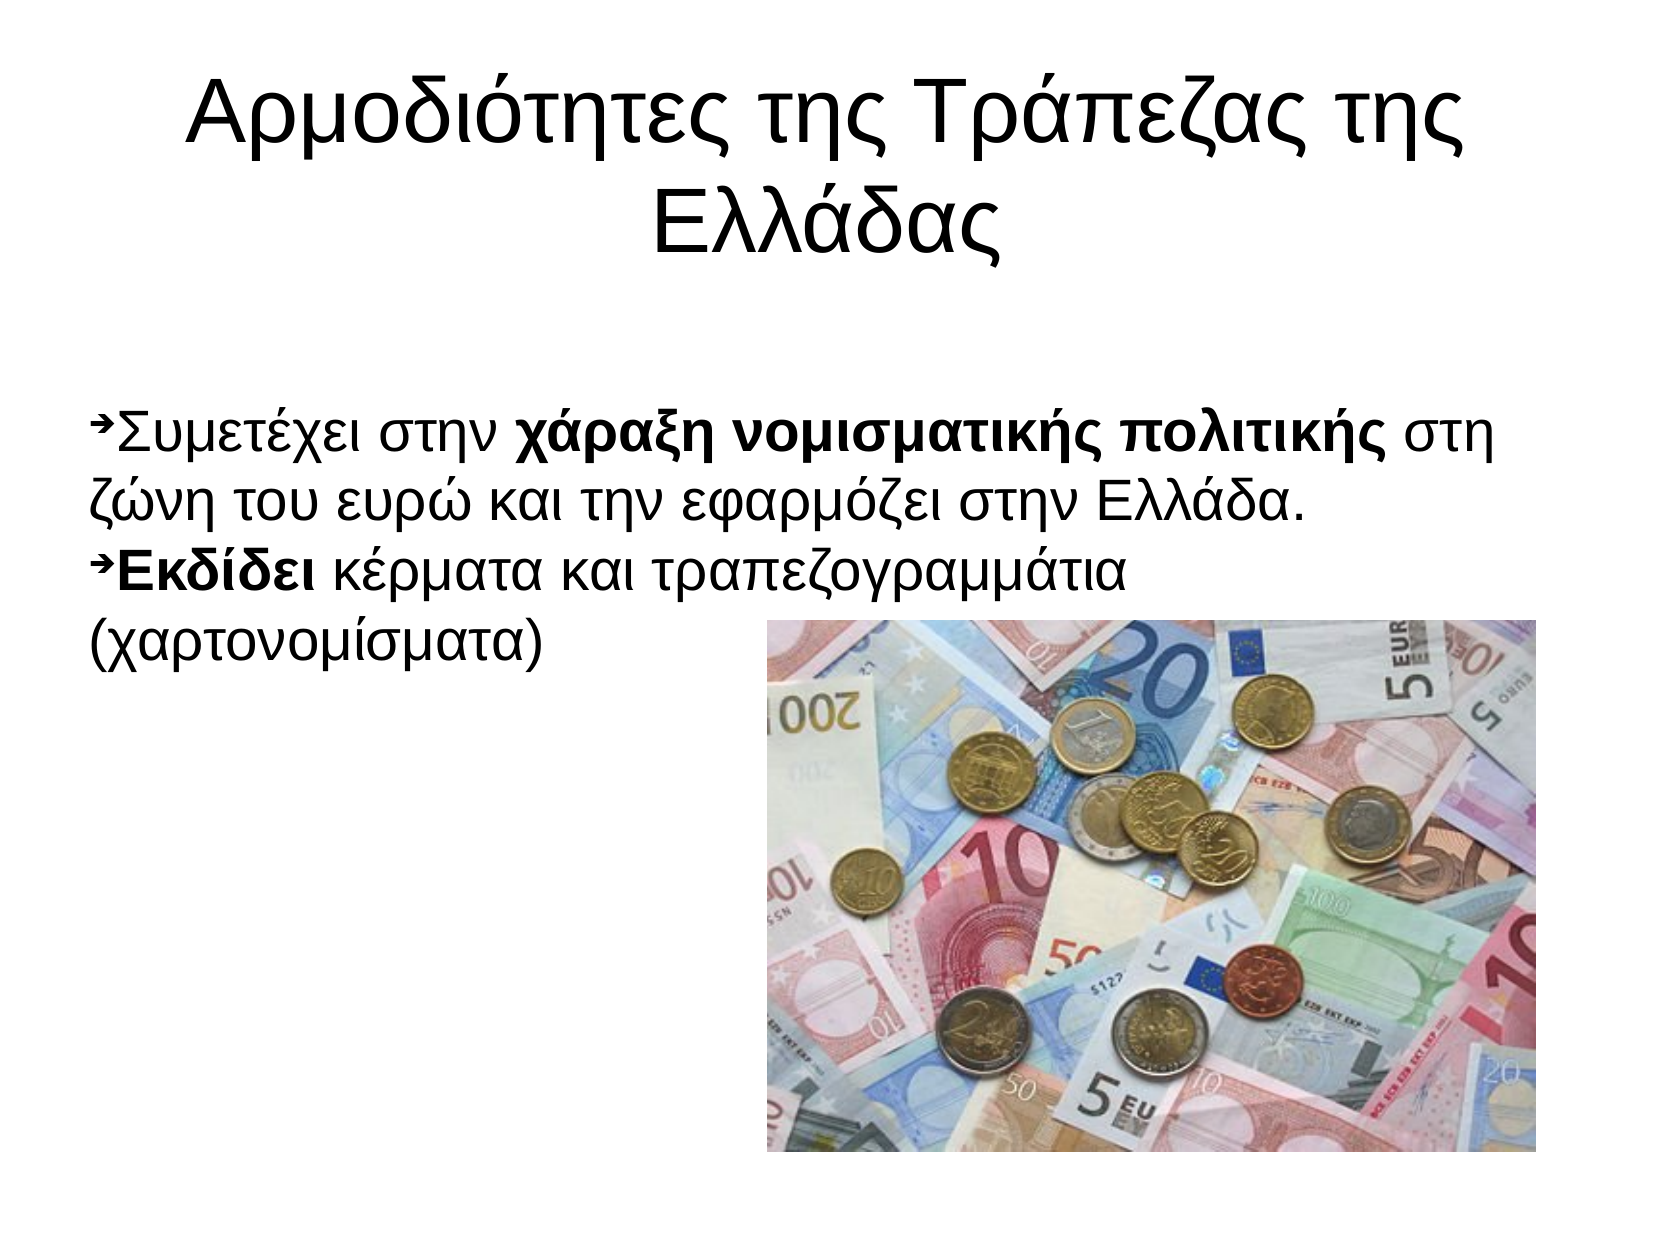

# Αρμοδιότητες της Τράπεζας της Ελλάδας
Συμετέχει στην χάραξη νομισματικής πολιτικής στη ζώνη του ευρώ και την εφαρμόζει στην Ελλάδα.
Εκδίδει κέρματα και τραπεζογραμμάτια (χαρτονομίσματα)